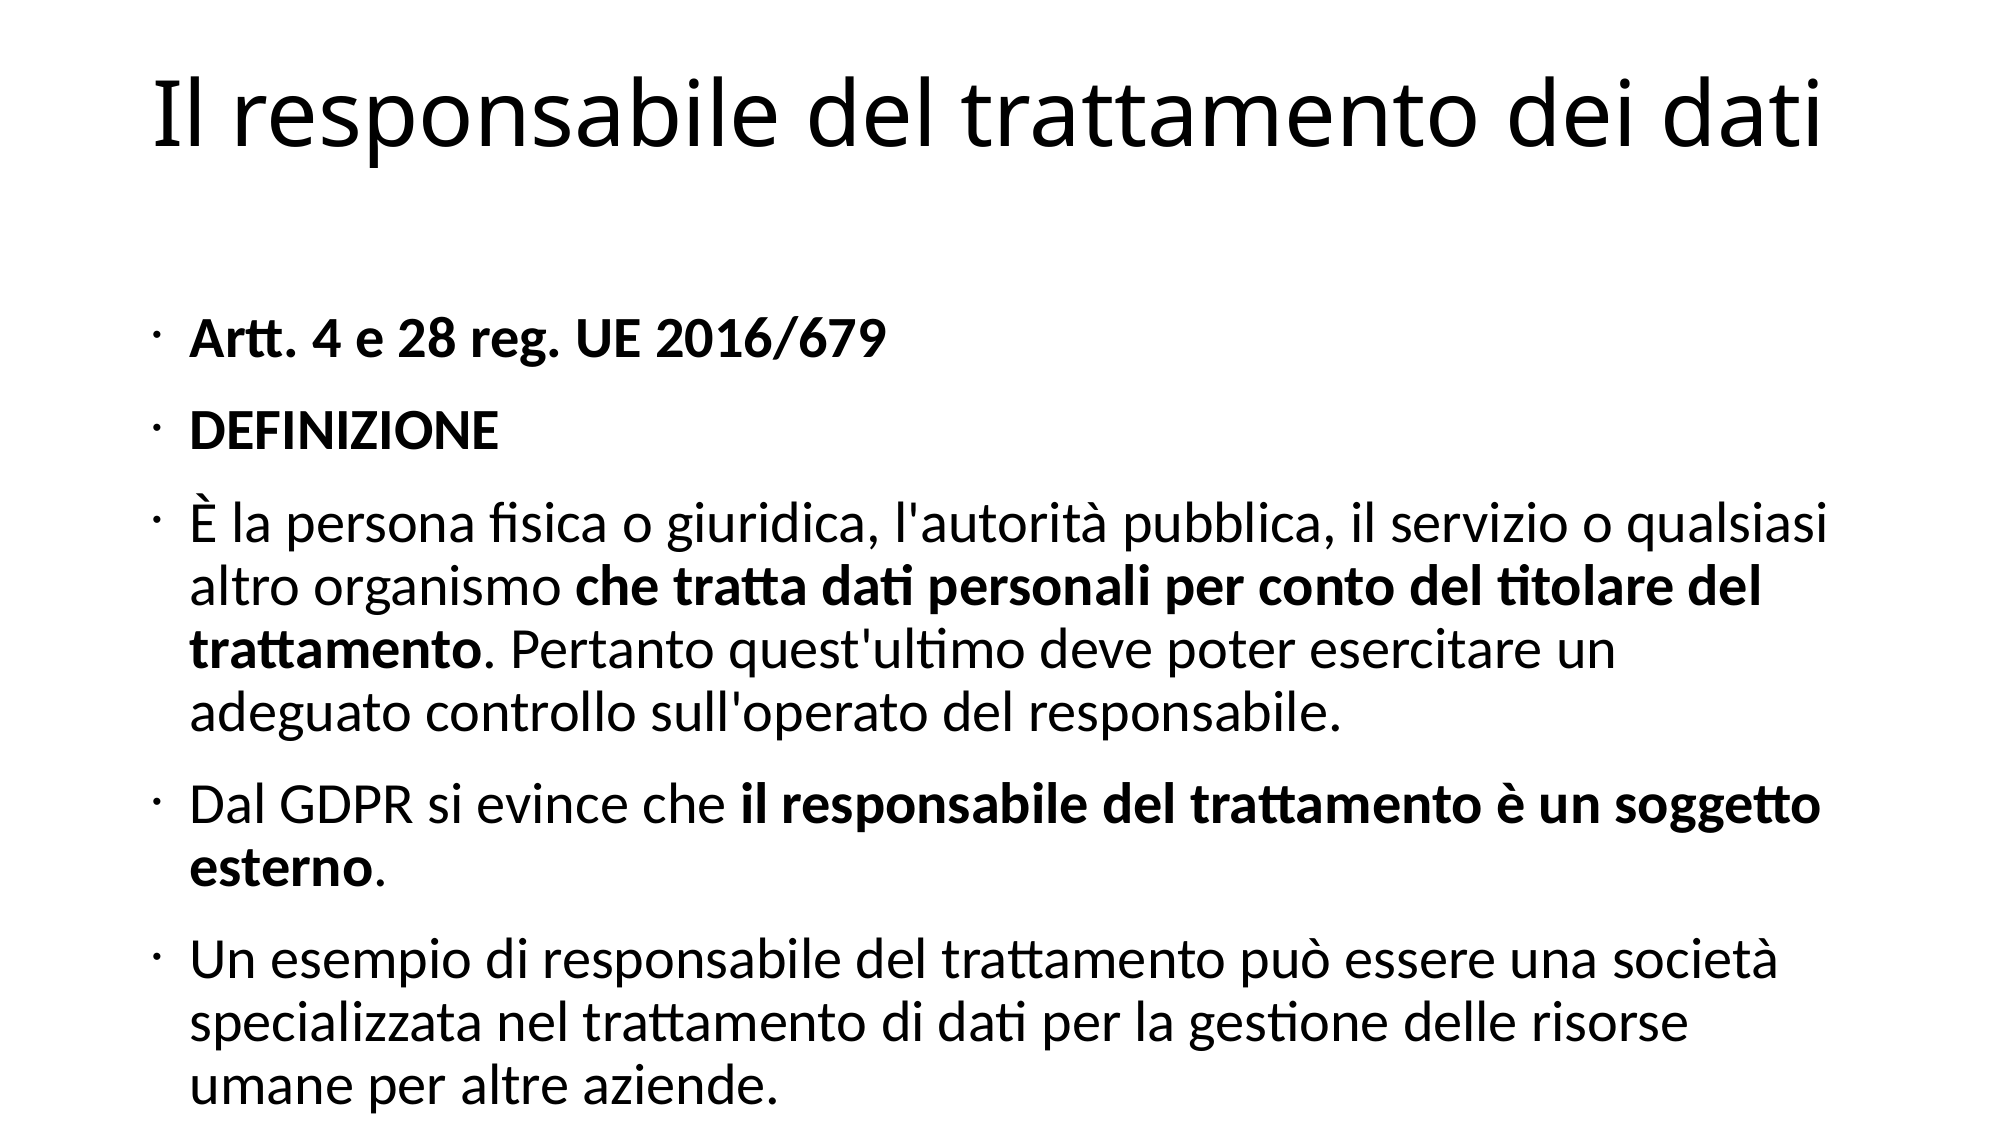

# Il responsabile del trattamento dei dati
Artt. 4 e 28 reg. UE 2016/679
DEFINIZIONE
È la persona fisica o giuridica, l'autorità pubblica, il servizio o qualsiasi altro organismo che tratta dati personali per conto del titolare del trattamento. Pertanto quest'ultimo deve poter esercitare un adeguato controllo sull'operato del responsabile.
Dal GDPR si evince che il responsabile del trattamento è un soggetto esterno.
Un esempio di responsabile del trattamento può essere una società specializzata nel trattamento di dati per la gestione delle risorse umane per altre aziende.